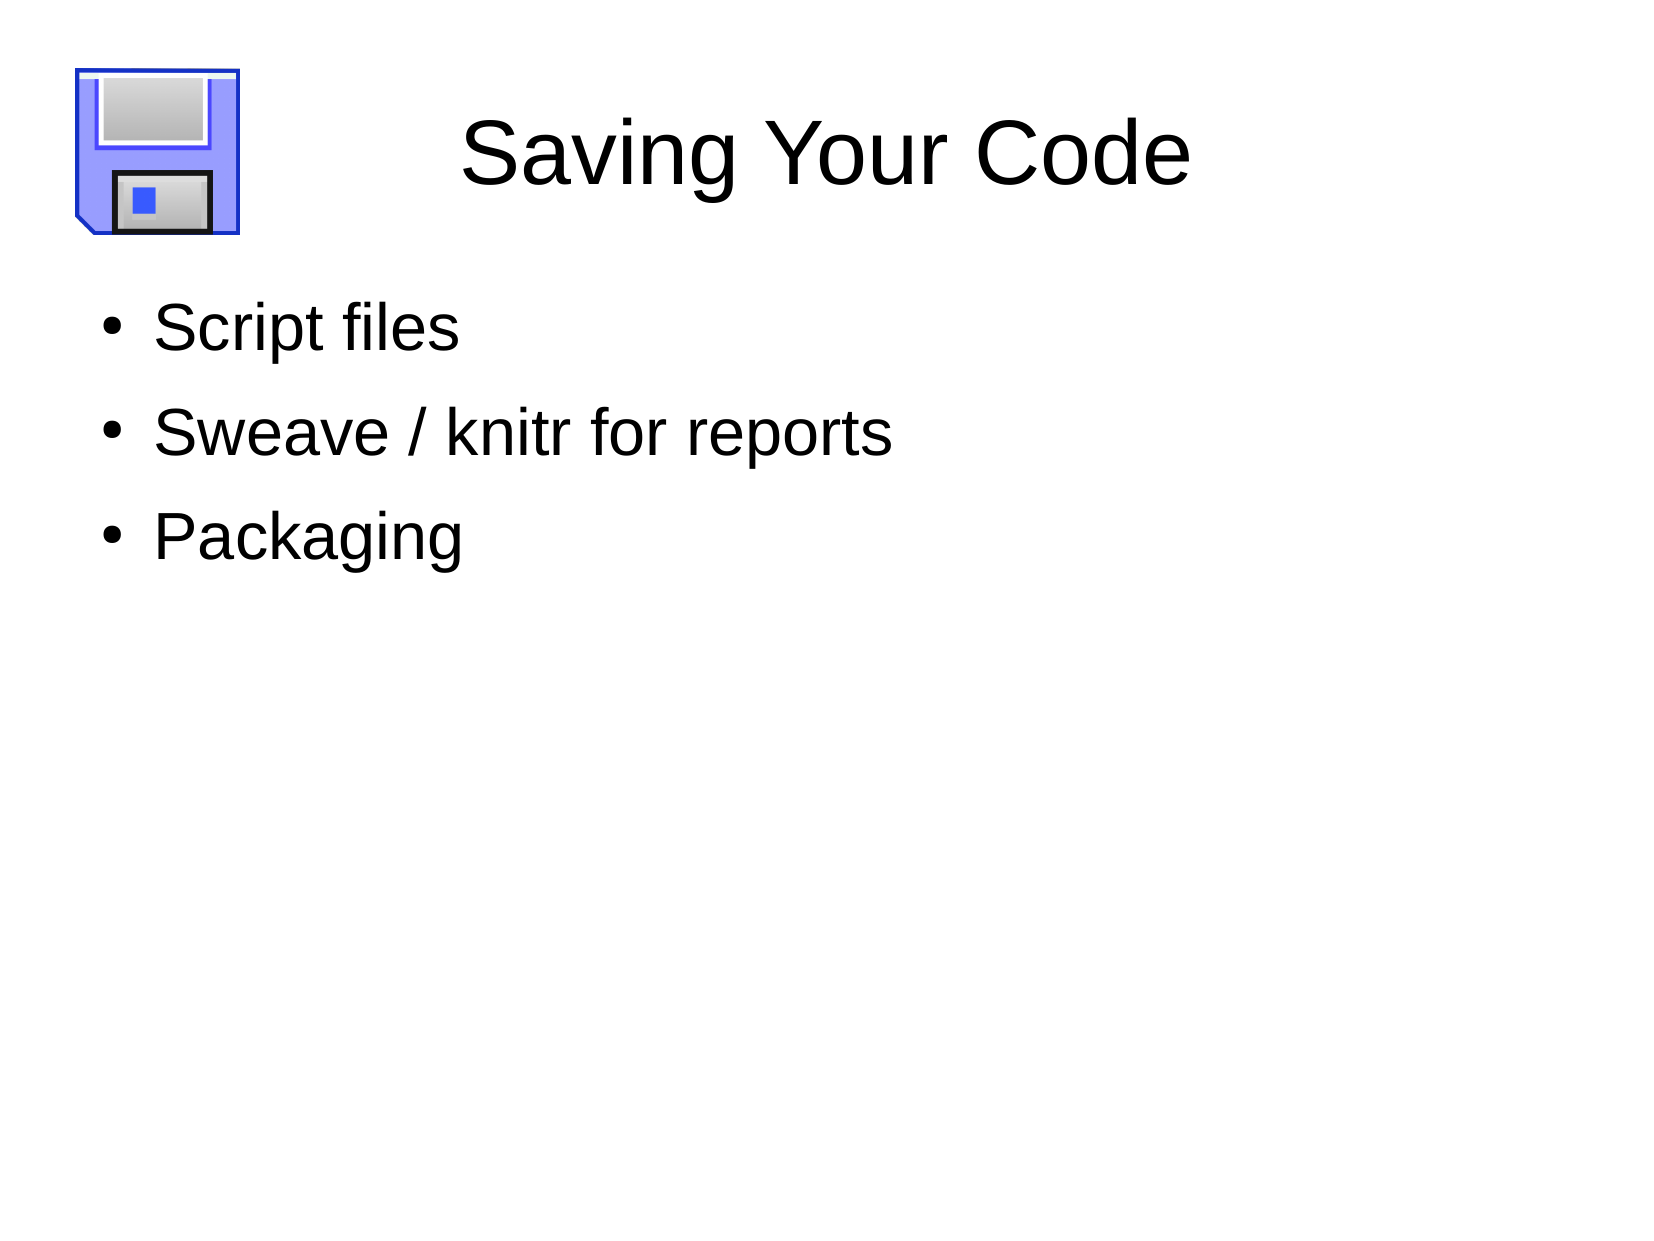

# Saving Your Code
Script files
Sweave / knitr for reports
Packaging